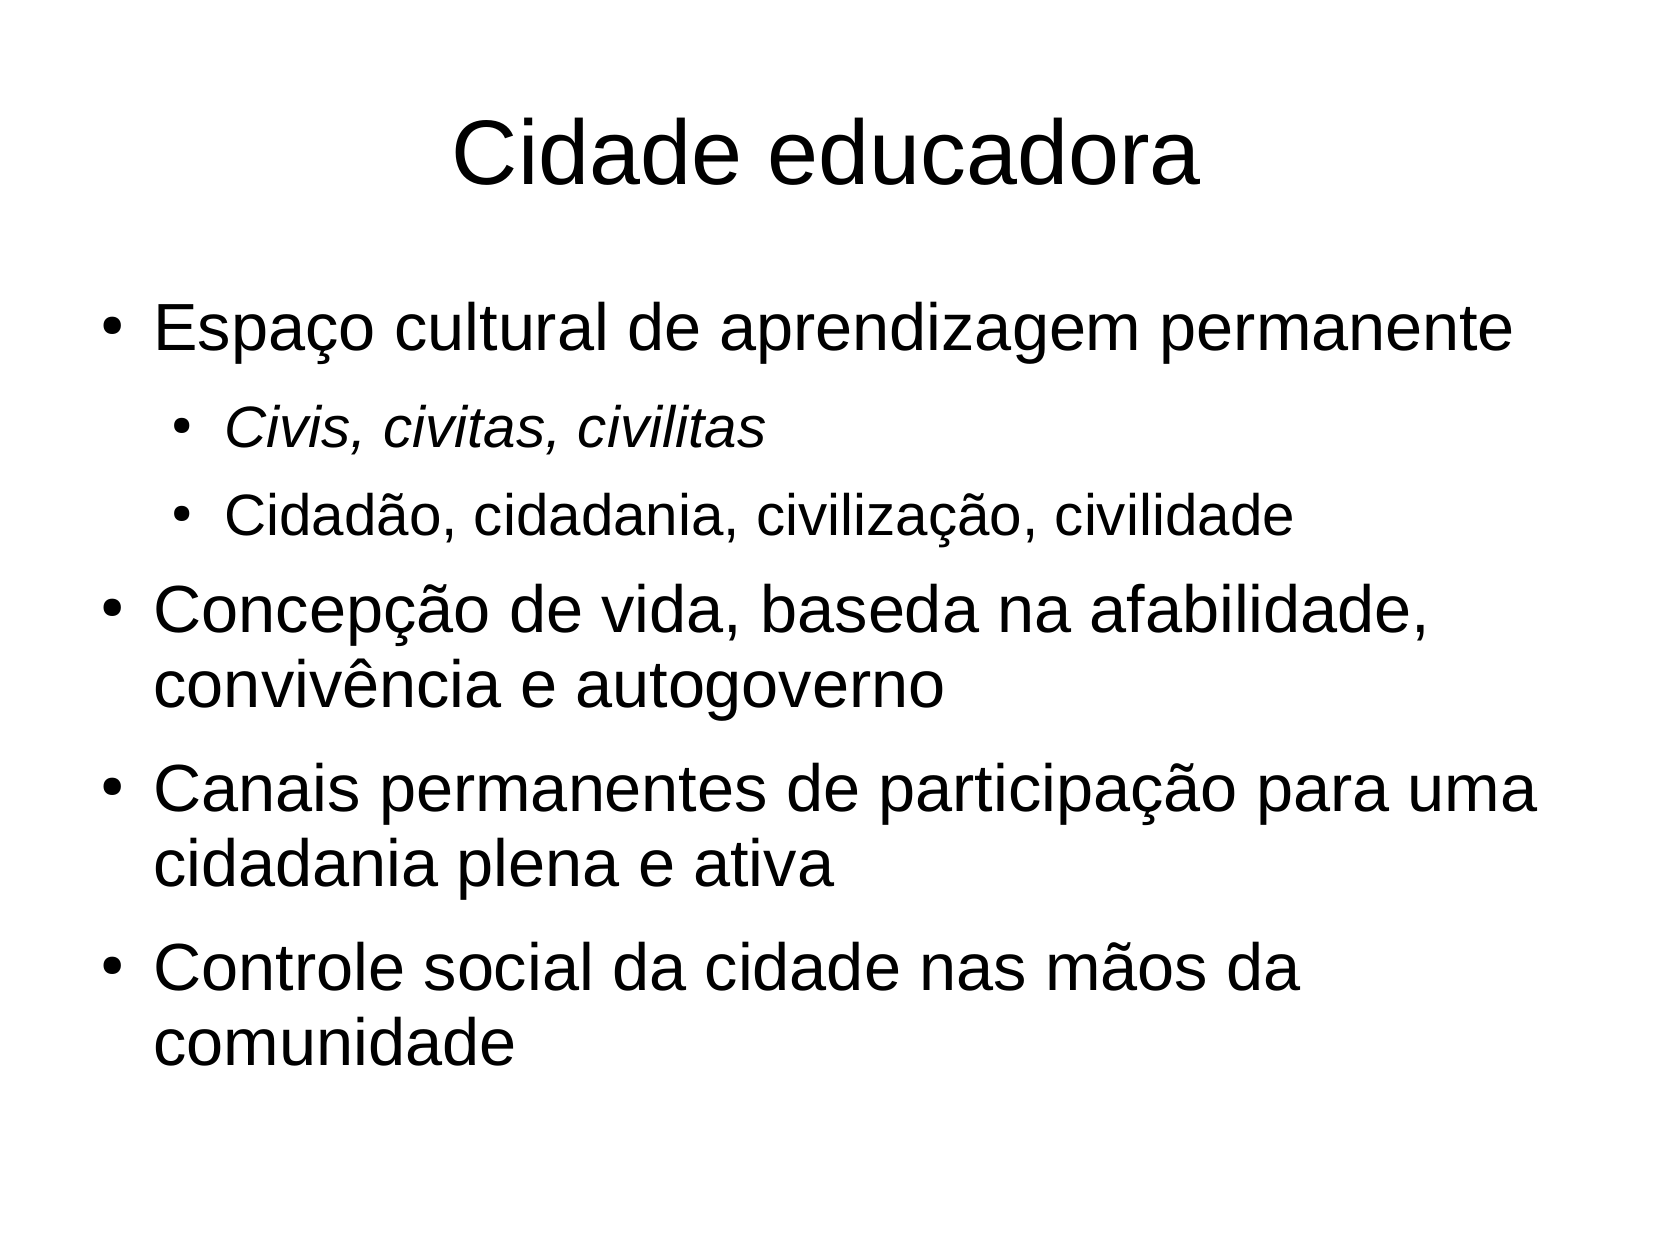

# Cidade educadora
Espaço cultural de aprendizagem permanente
Civis, civitas, civilitas
Cidadão, cidadania, civilização, civilidade
Concepção de vida, baseda na afabilidade, convivência e autogoverno
Canais permanentes de participação para uma cidadania plena e ativa
Controle social da cidade nas mãos da comunidade